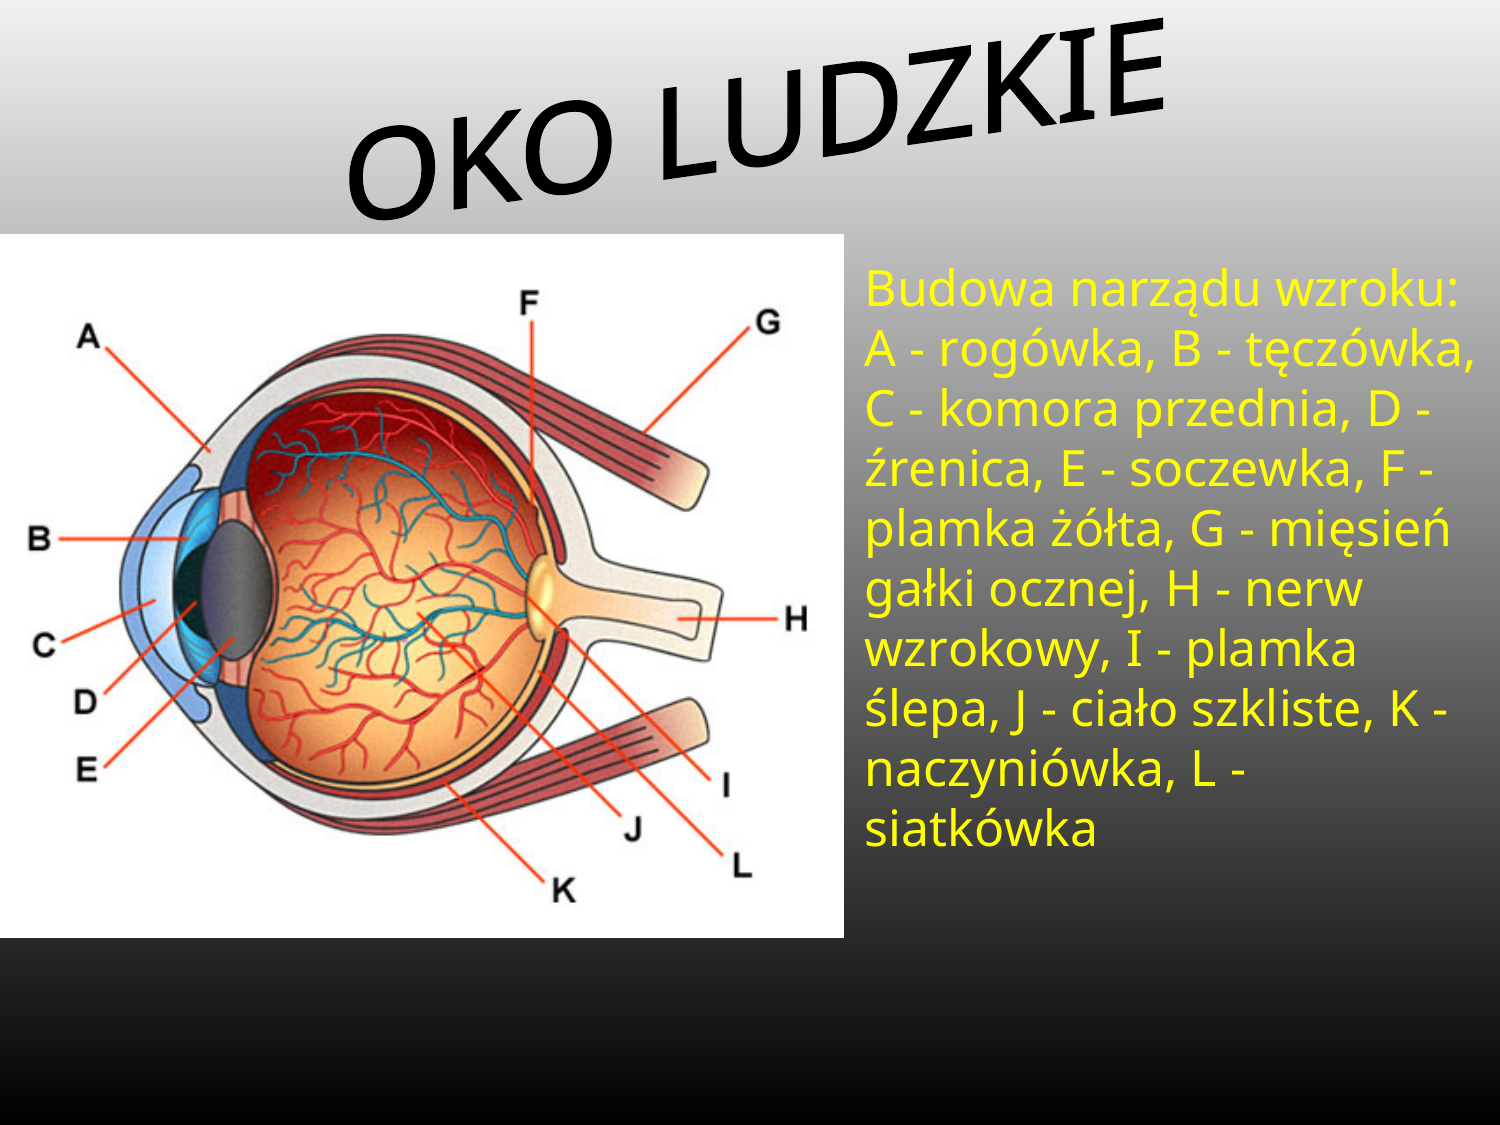

OKO LUDZKIE
Budowa narządu wzroku: A - rogówka, B - tęczówka, C - komora przednia, D - źrenica, E - soczewka, F - plamka żółta, G - mięsień gałki ocznej, H - nerw wzrokowy, I - plamka ślepa, J - ciało szkliste, K - naczyniówka, L - siatkówka